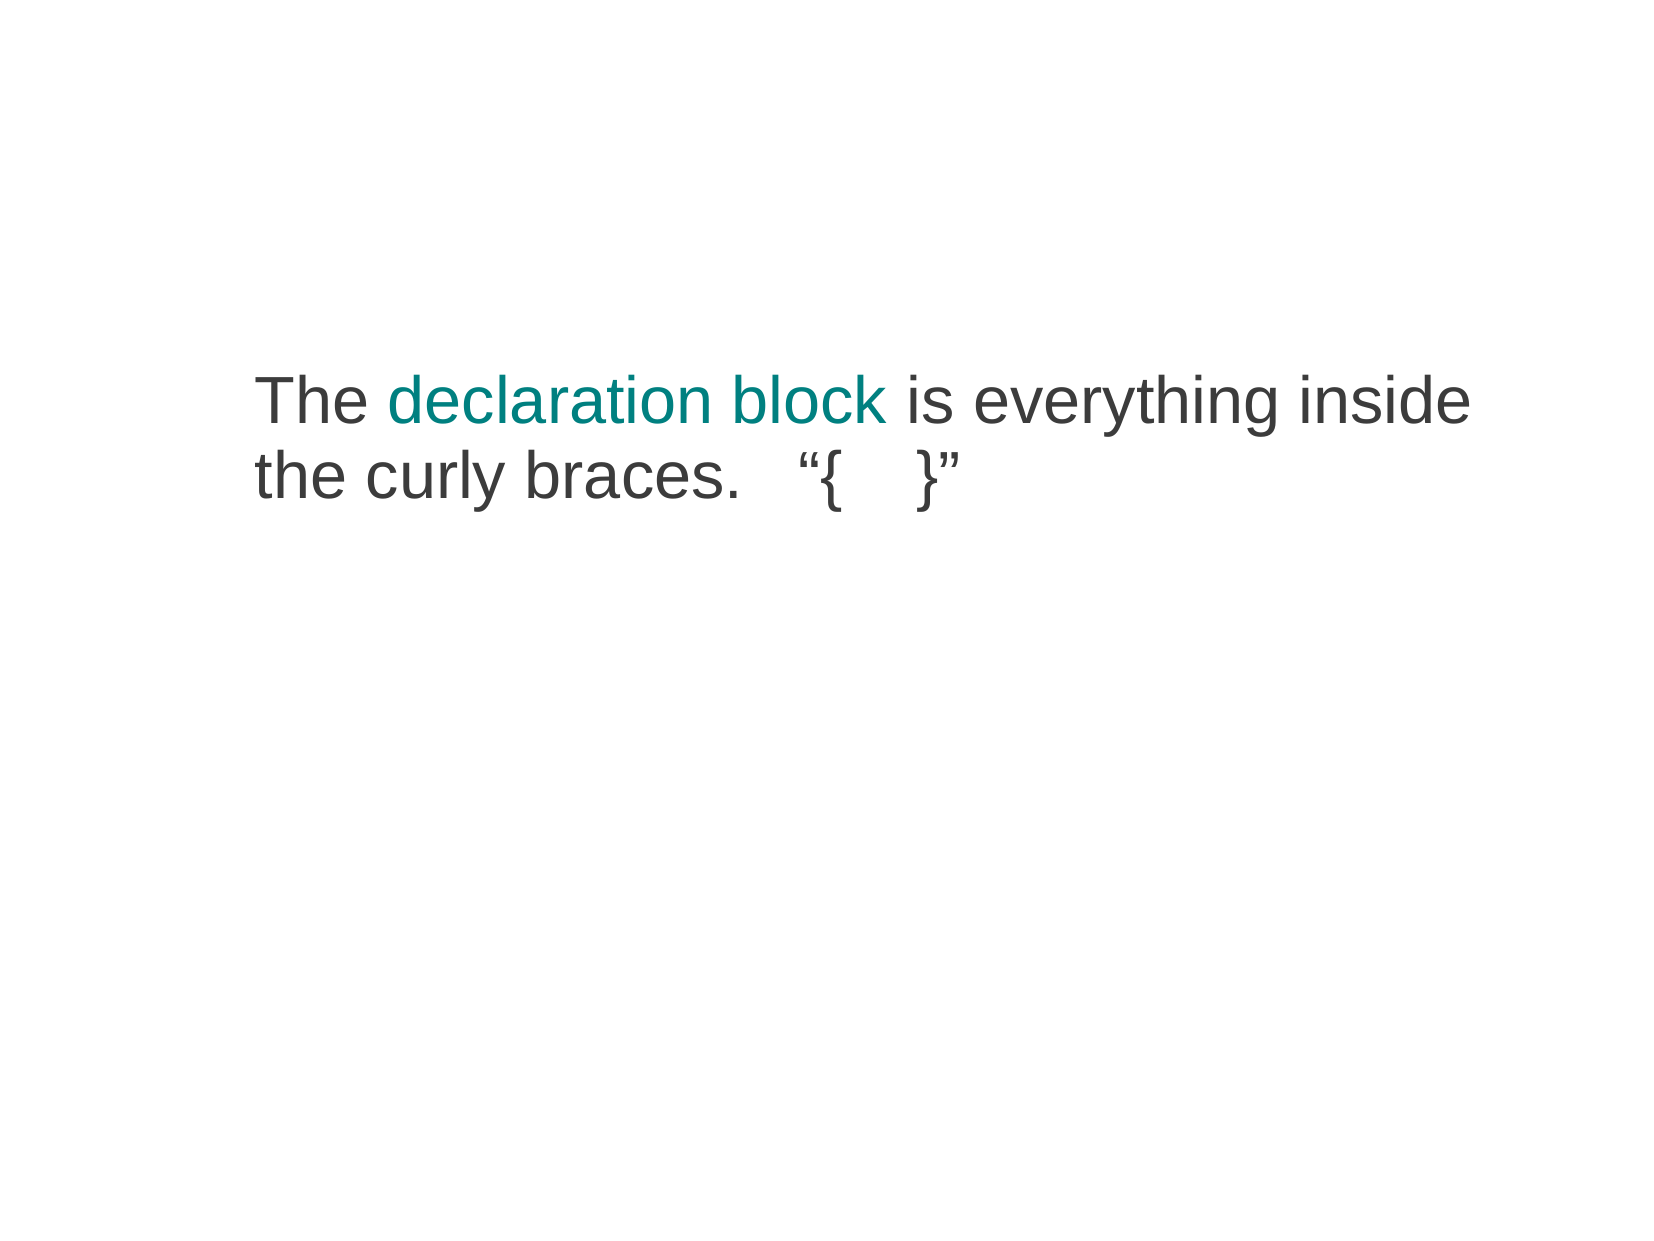

The declaration block is everything inside the curly braces. “{ }”